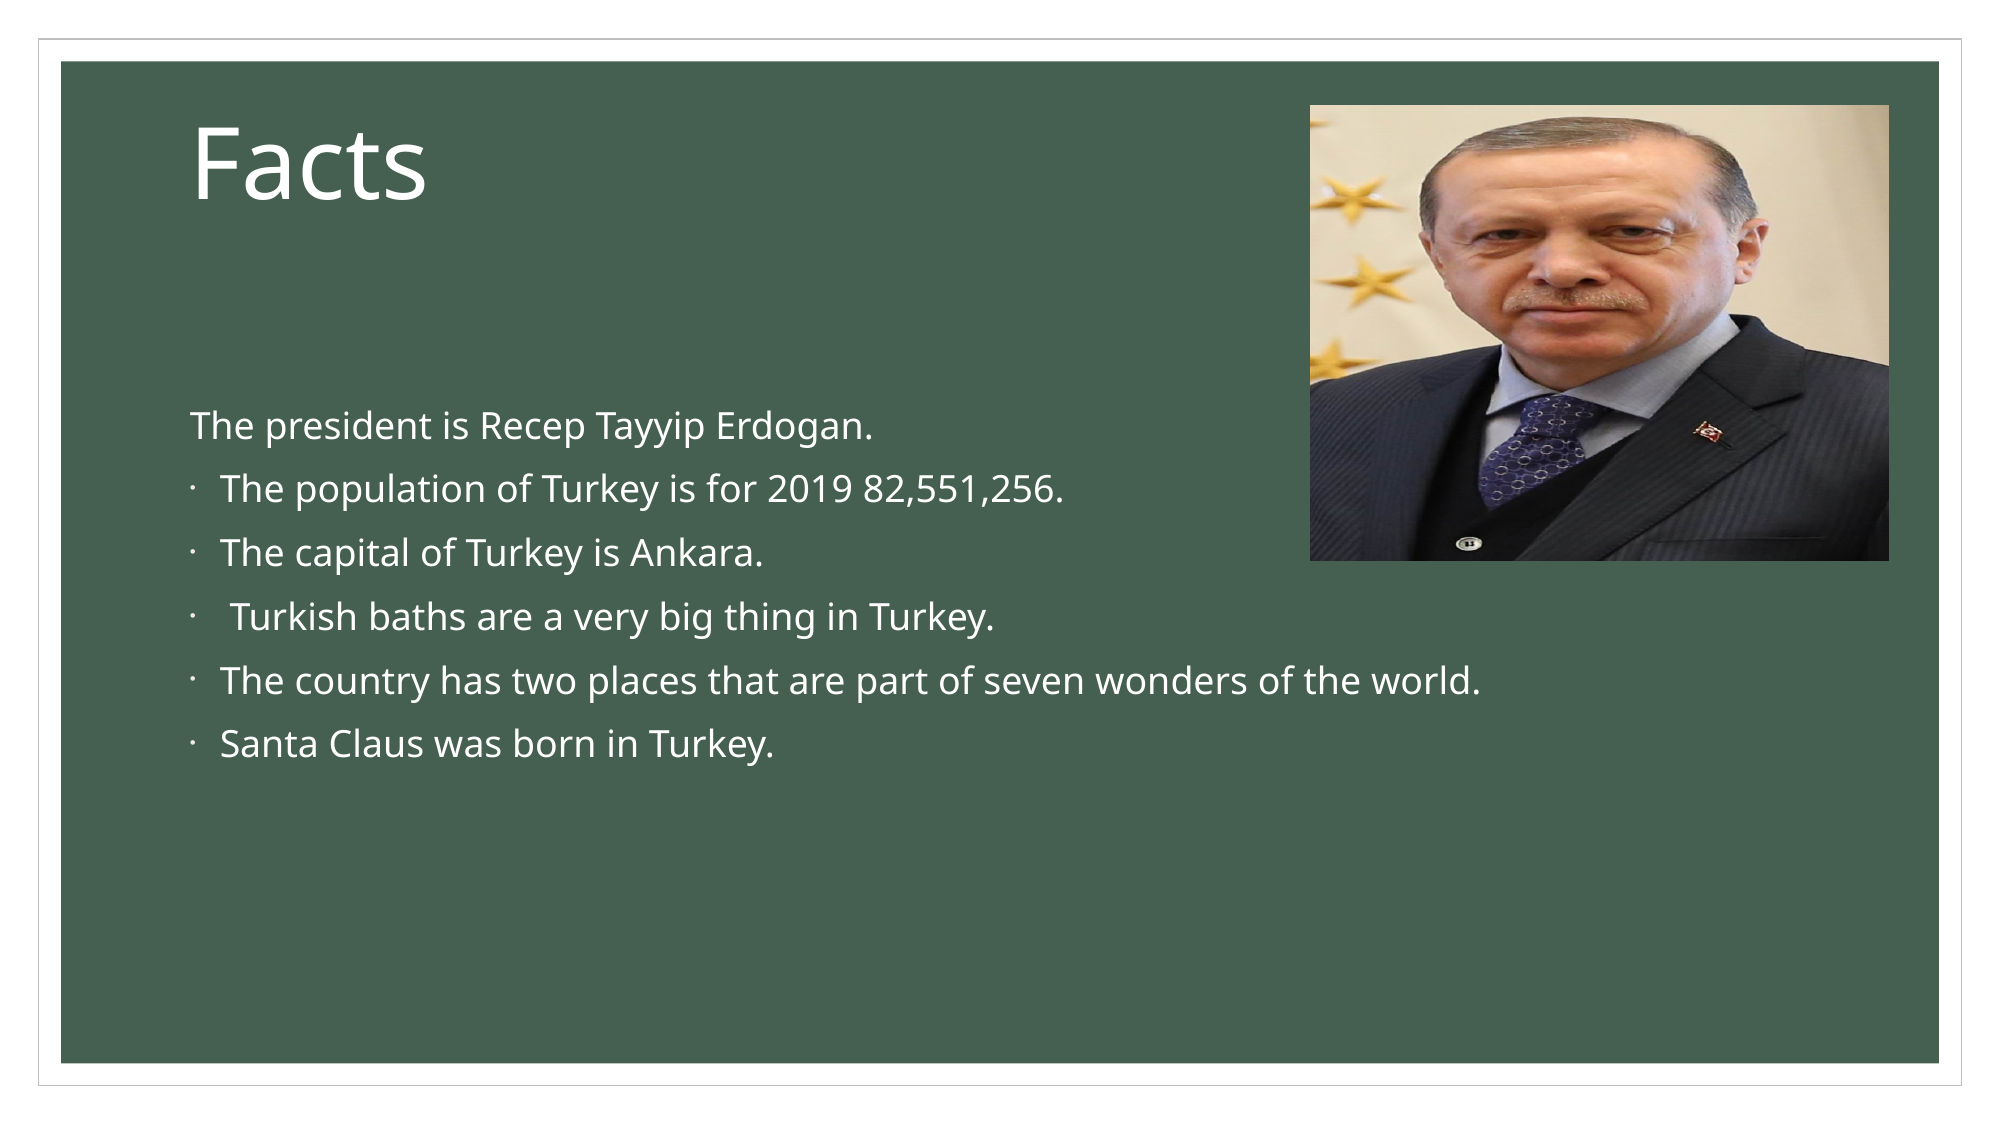

# Facts
The president is Recep Tayyip Erdogan.
The population of Turkey is for 2019 82,551,256.
The capital of Turkey is Ankara.
 Turkish baths are a very big thing in Turkey.
The country has two places that are part of seven wonders of the world.
Santa Claus was born in Turkey.